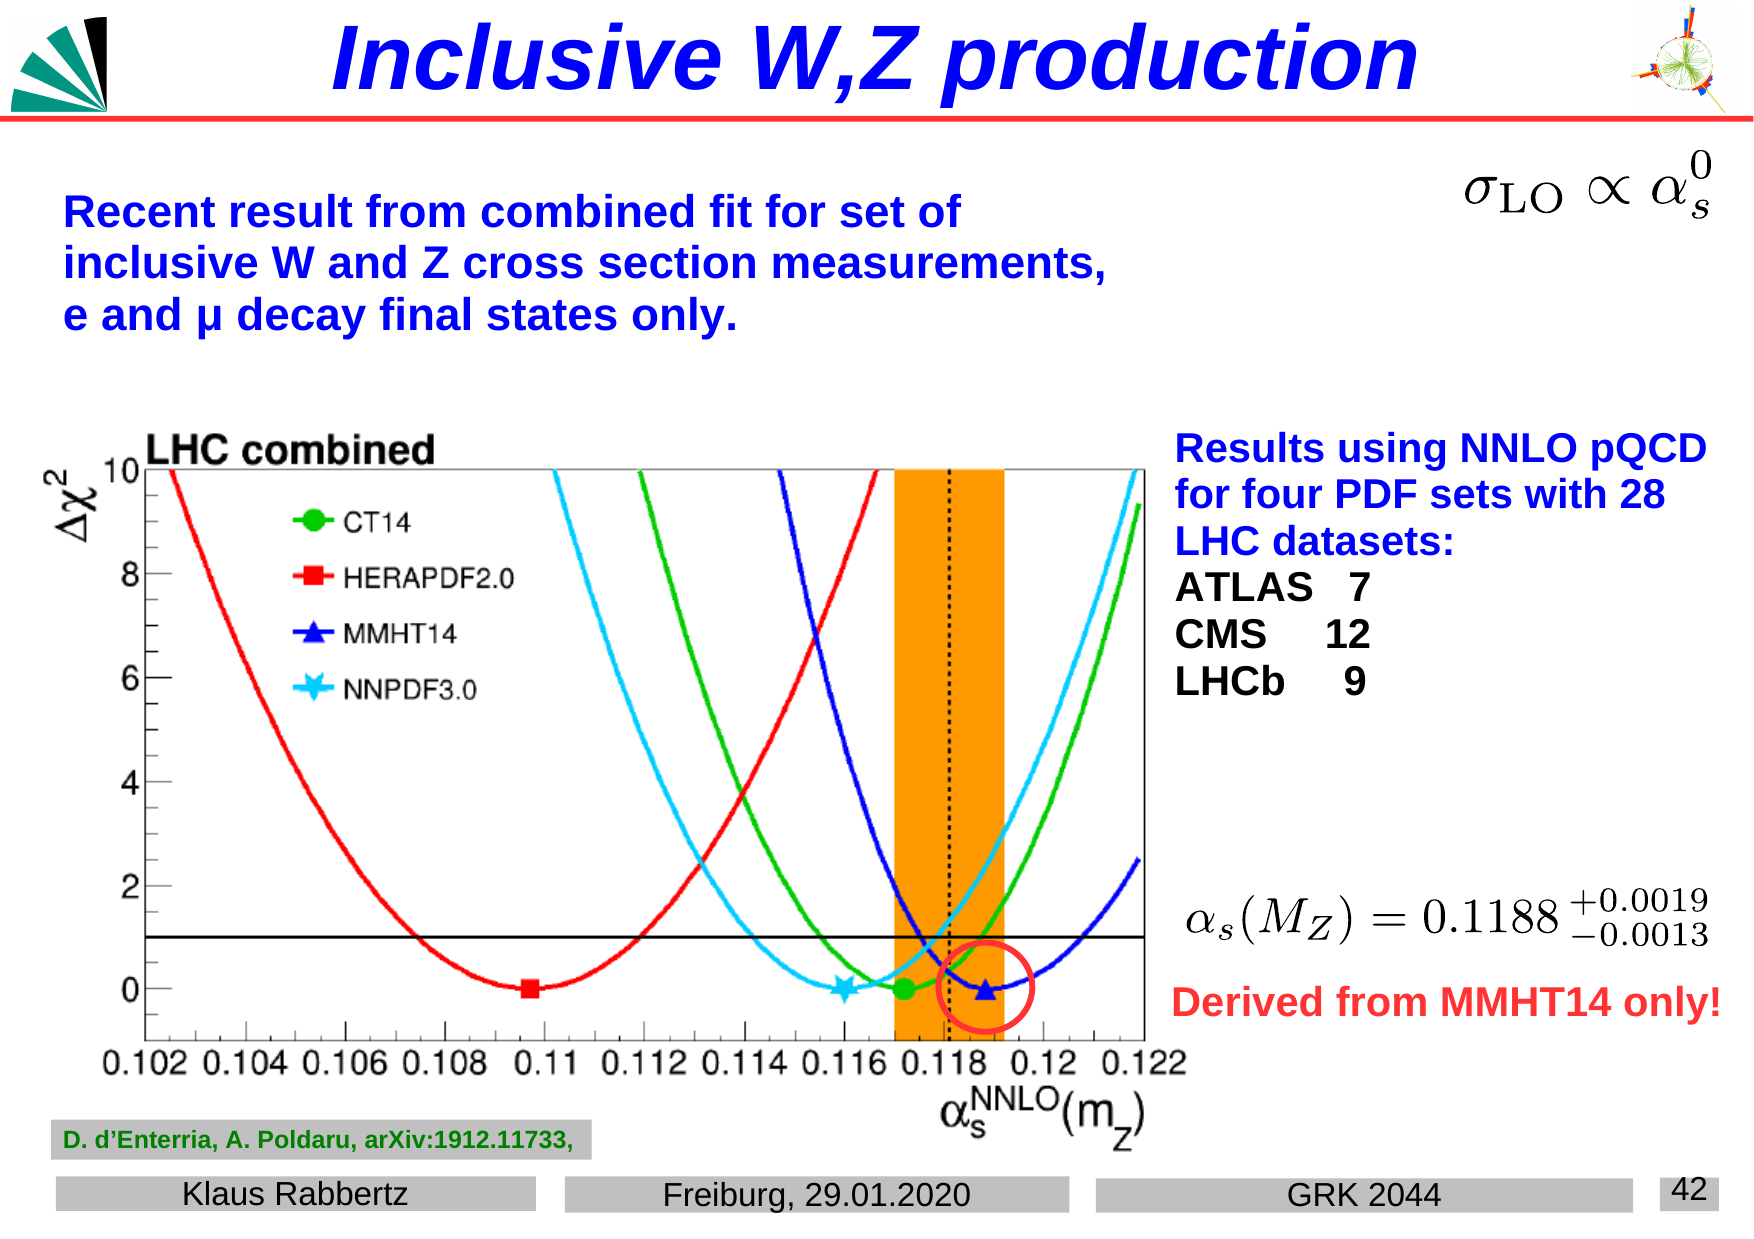

# Inclusive W,Z production
Recent result from combined fit for set of
inclusive W and Z cross section measurements,
e and μ decay final states only.
Results using NNLO pQCD for four PDF sets with 28
LHC datasets:
ATLAS 7
CMS 12
LHCb 9
Derived from MMHT14 only!
D. d’Enterria, A. Poldaru, arXiv:1912.11733,